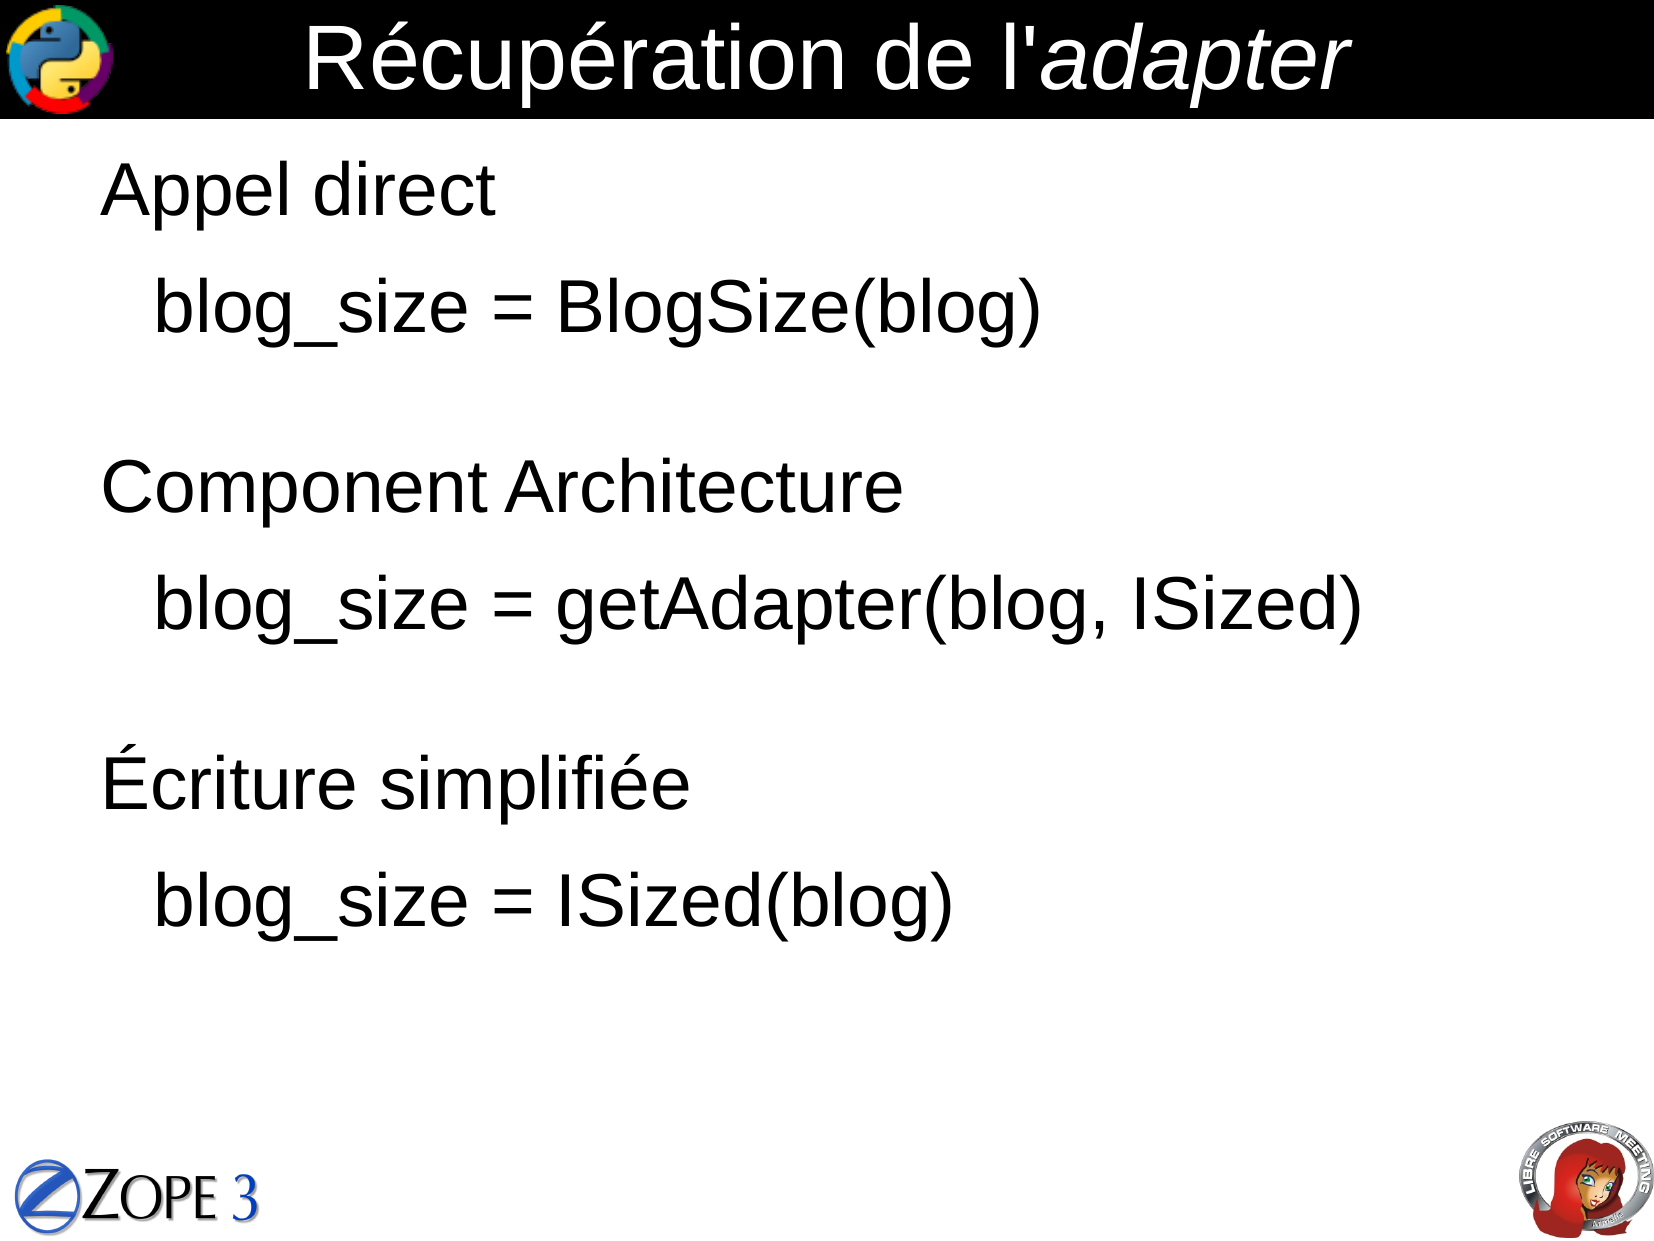

# Récupération de l'adapter
Appel direct
blog_size = BlogSize(blog)
Component Architecture
blog_size = getAdapter(blog, ISized)
Écriture simplifiée
blog_size = ISized(blog)